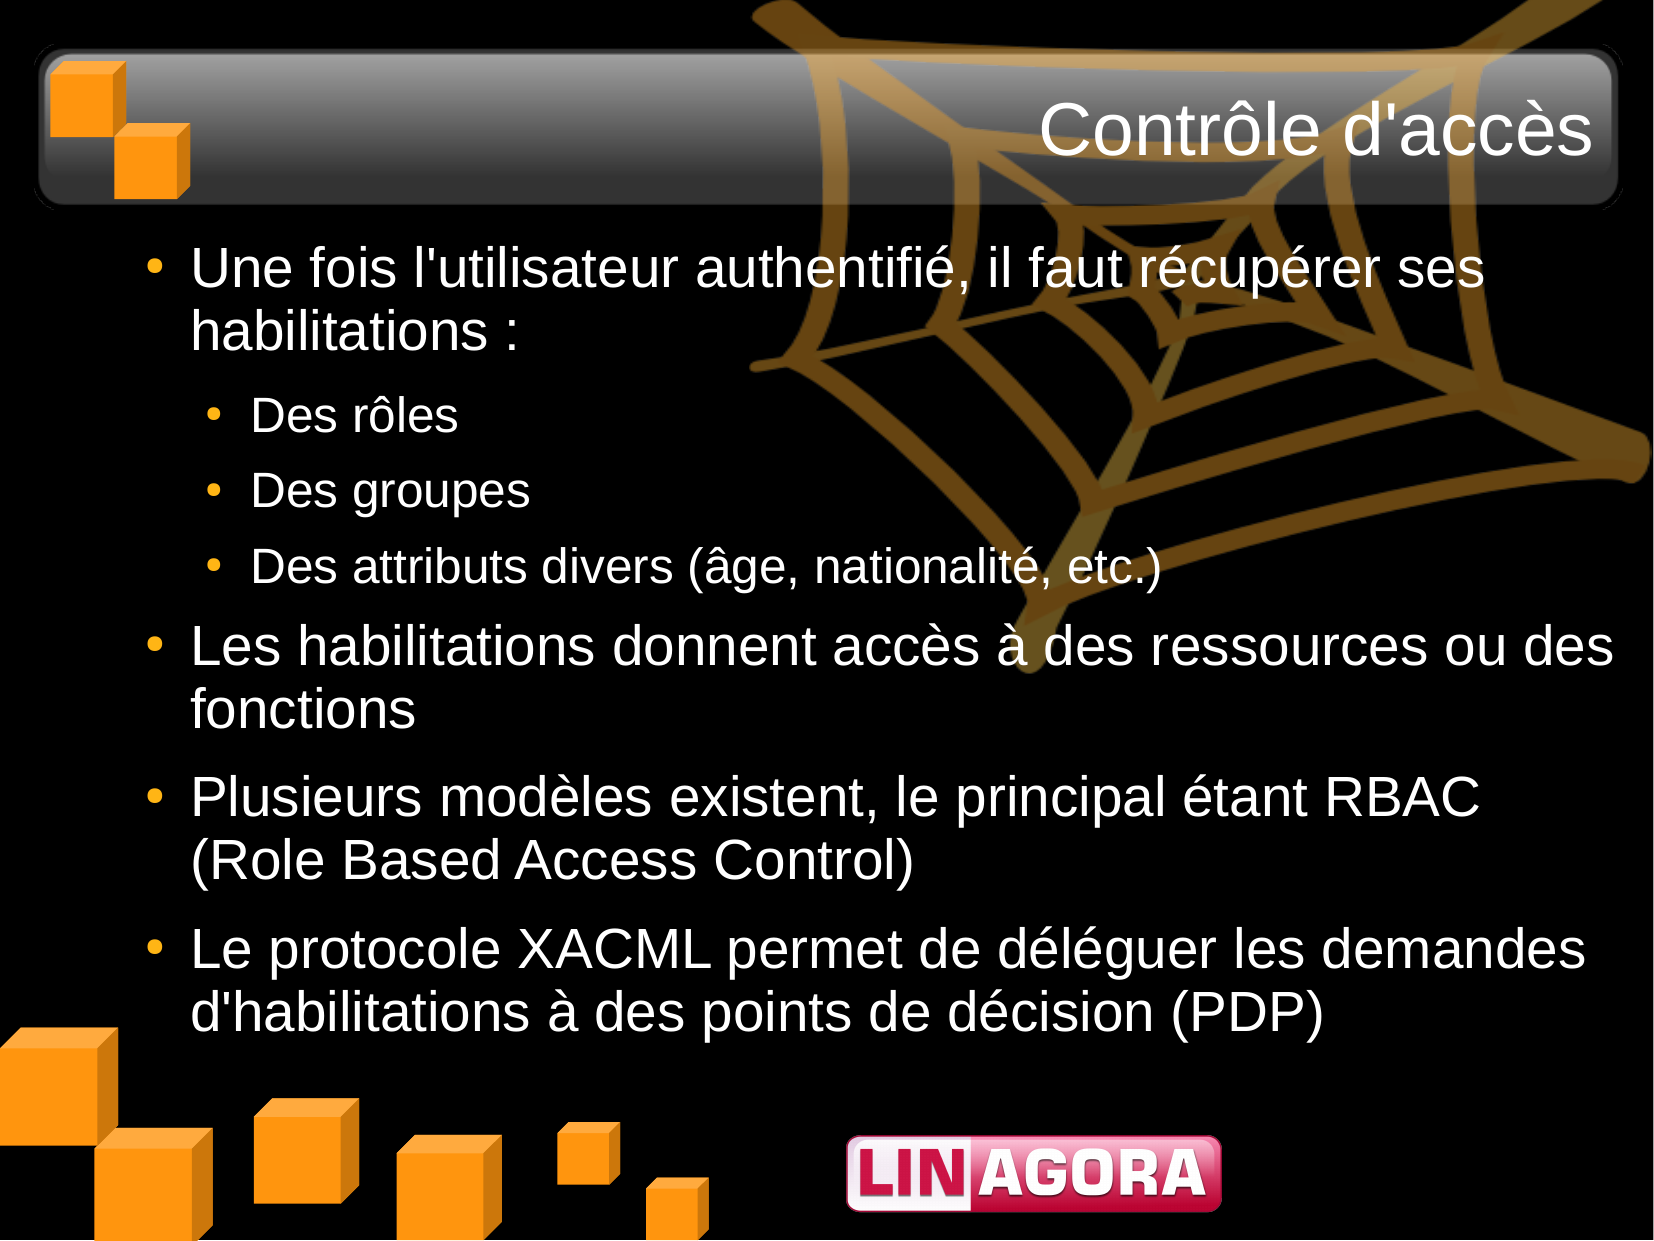

# Contrôle d'accès
Une fois l'utilisateur authentifié, il faut récupérer ses habilitations :
Des rôles
Des groupes
Des attributs divers (âge, nationalité, etc.)
Les habilitations donnent accès à des ressources ou des fonctions
Plusieurs modèles existent, le principal étant RBAC (Role Based Access Control)
Le protocole XACML permet de déléguer les demandes d'habilitations à des points de décision (PDP)